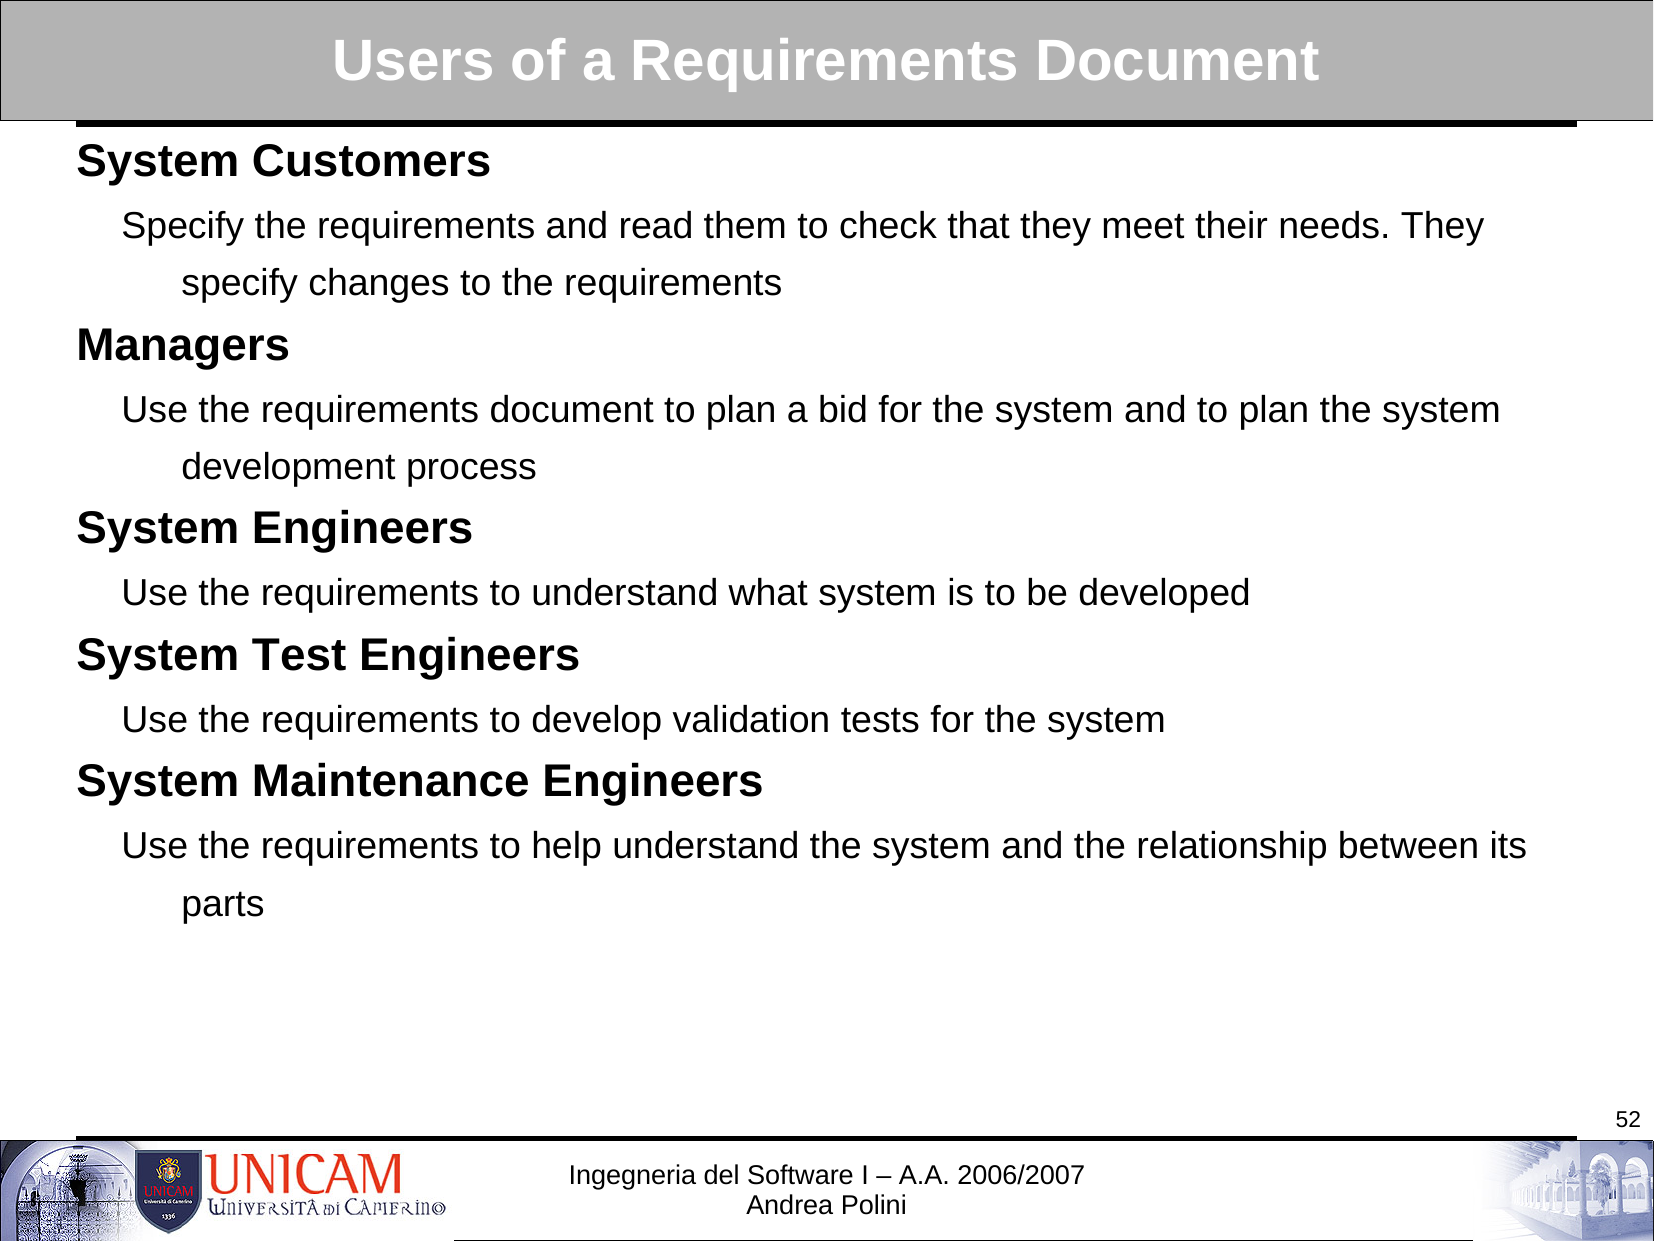

# Users of a Requirements Document
System Customers
Specify the requirements and read them to check that they meet their needs. They specify changes to the requirements
Managers
Use the requirements document to plan a bid for the system and to plan the system development process
System Engineers
Use the requirements to understand what system is to be developed
System Test Engineers
Use the requirements to develop validation tests for the system
System Maintenance Engineers
Use the requirements to help understand the system and the relationship between its parts
52